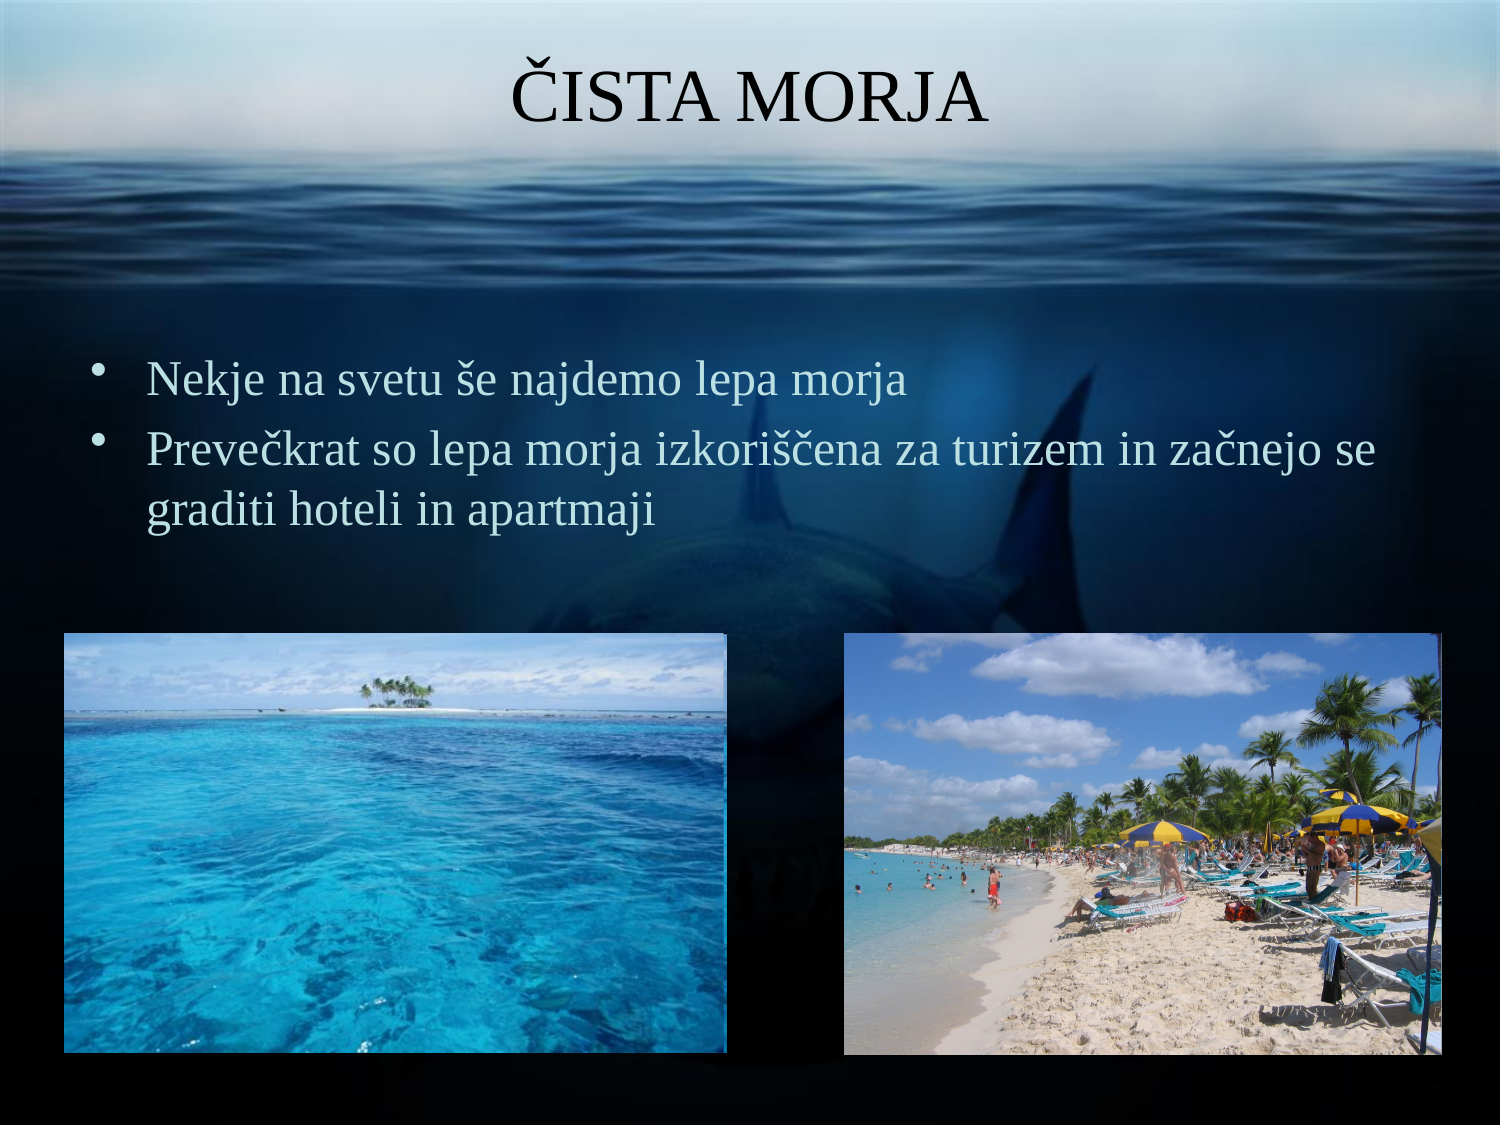

# ČISTA MORJA
Nekje na svetu še najdemo lepa morja
Prevečkrat so lepa morja izkoriščena za turizem in začnejo se graditi hoteli in apartmaji